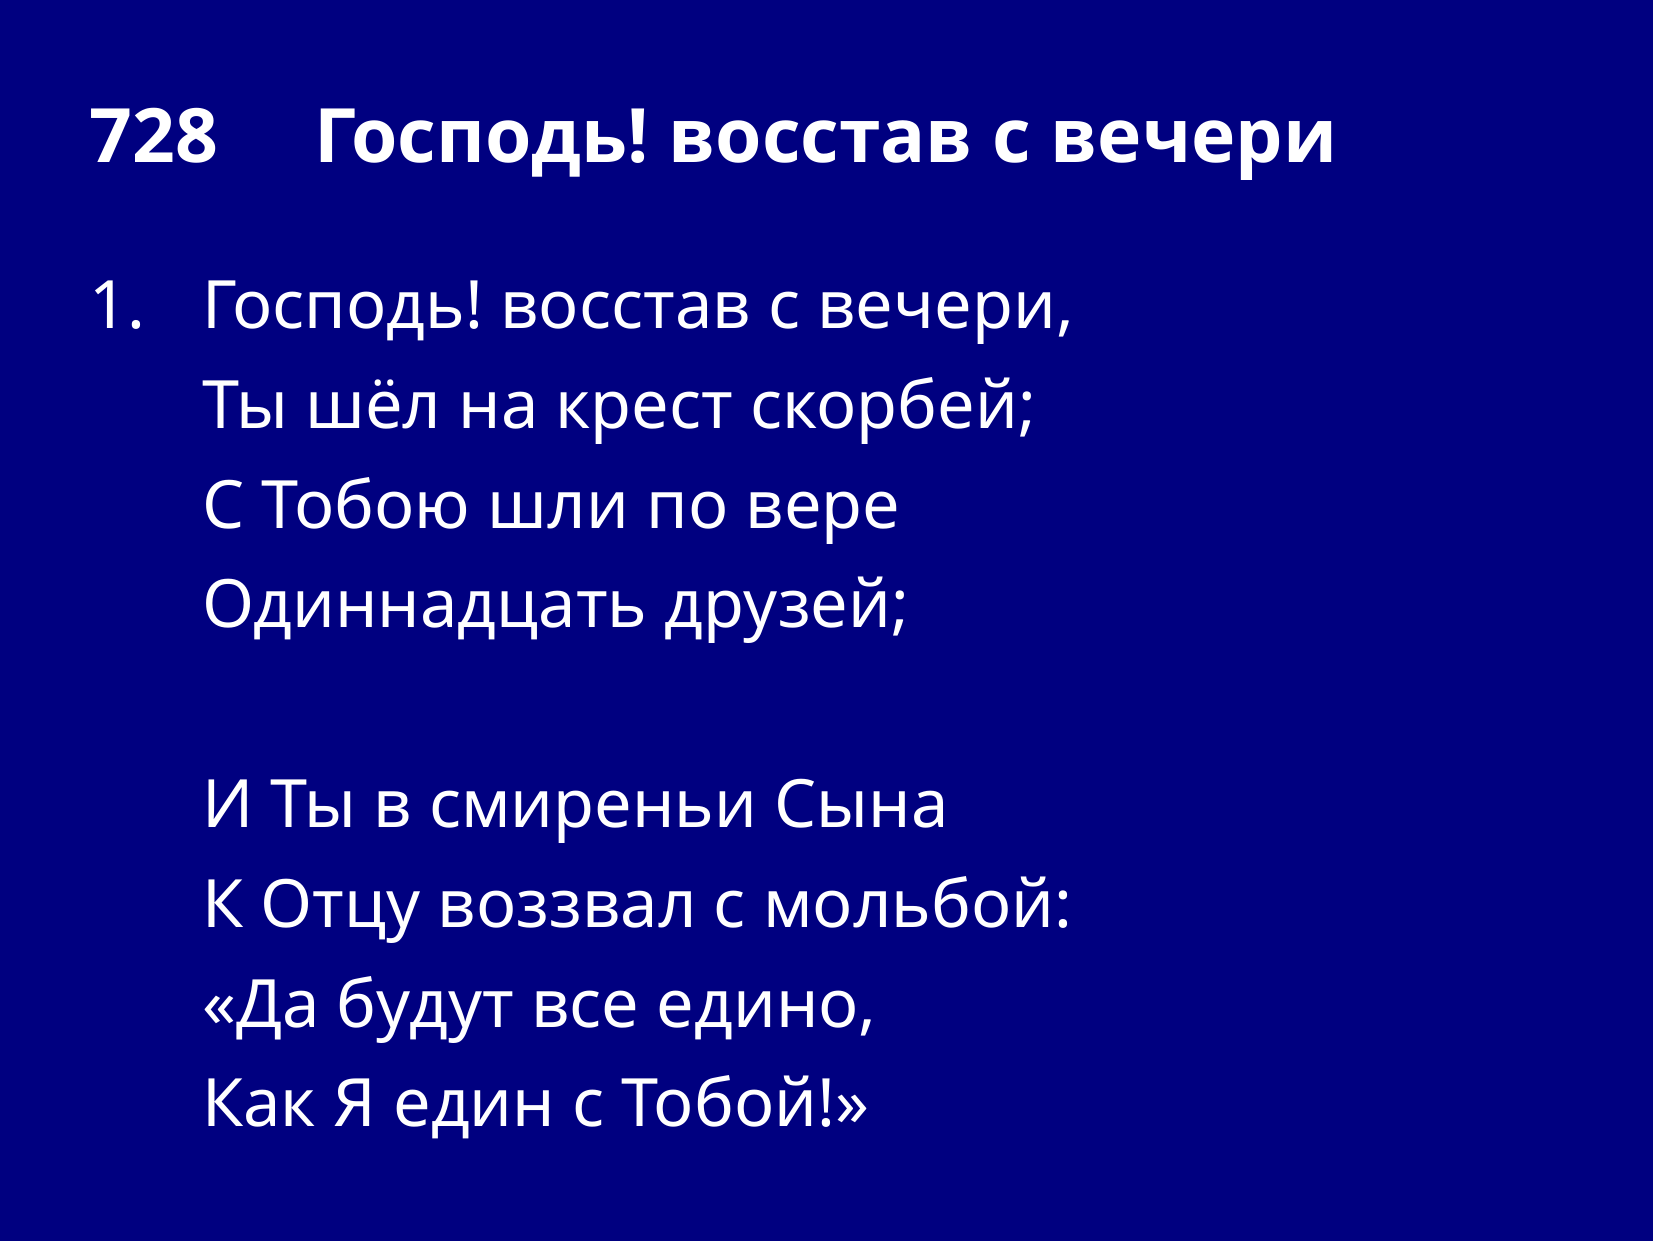

728	Господь! восстав с вечери
1.	Господь! восстав с вечери,
	Ты шёл на крест скорбей;
	С Тобою шли по вере
	Одиннадцать друзей;
	И Ты в смиреньи Сына
	К Отцу воззвал с мольбой:
	«Да будут все едино,
	Как Я един с Тобой!»